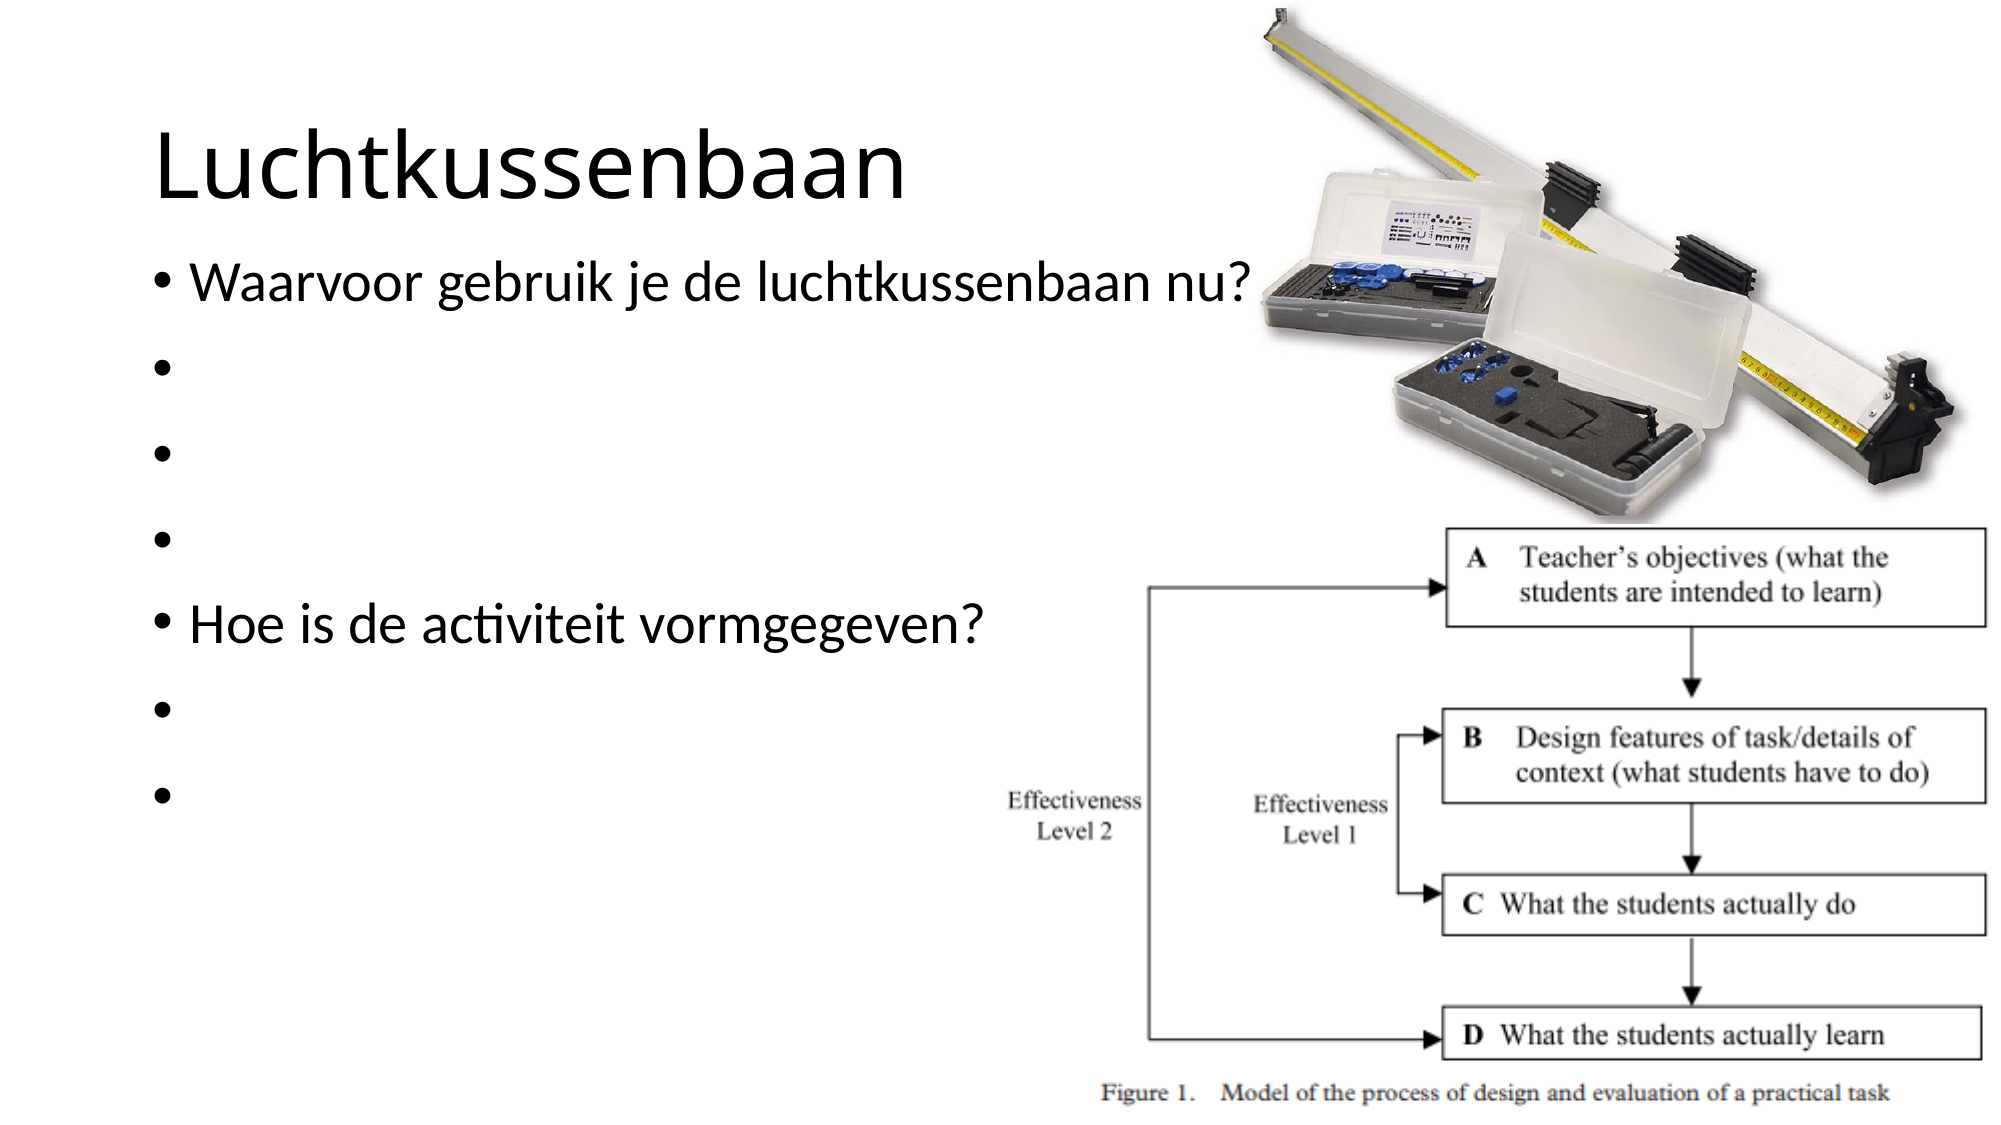

# Luchtkussenbaan
Waarvoor gebruik je de luchtkussenbaan nu?
Hoe is de activiteit vormgegeven?